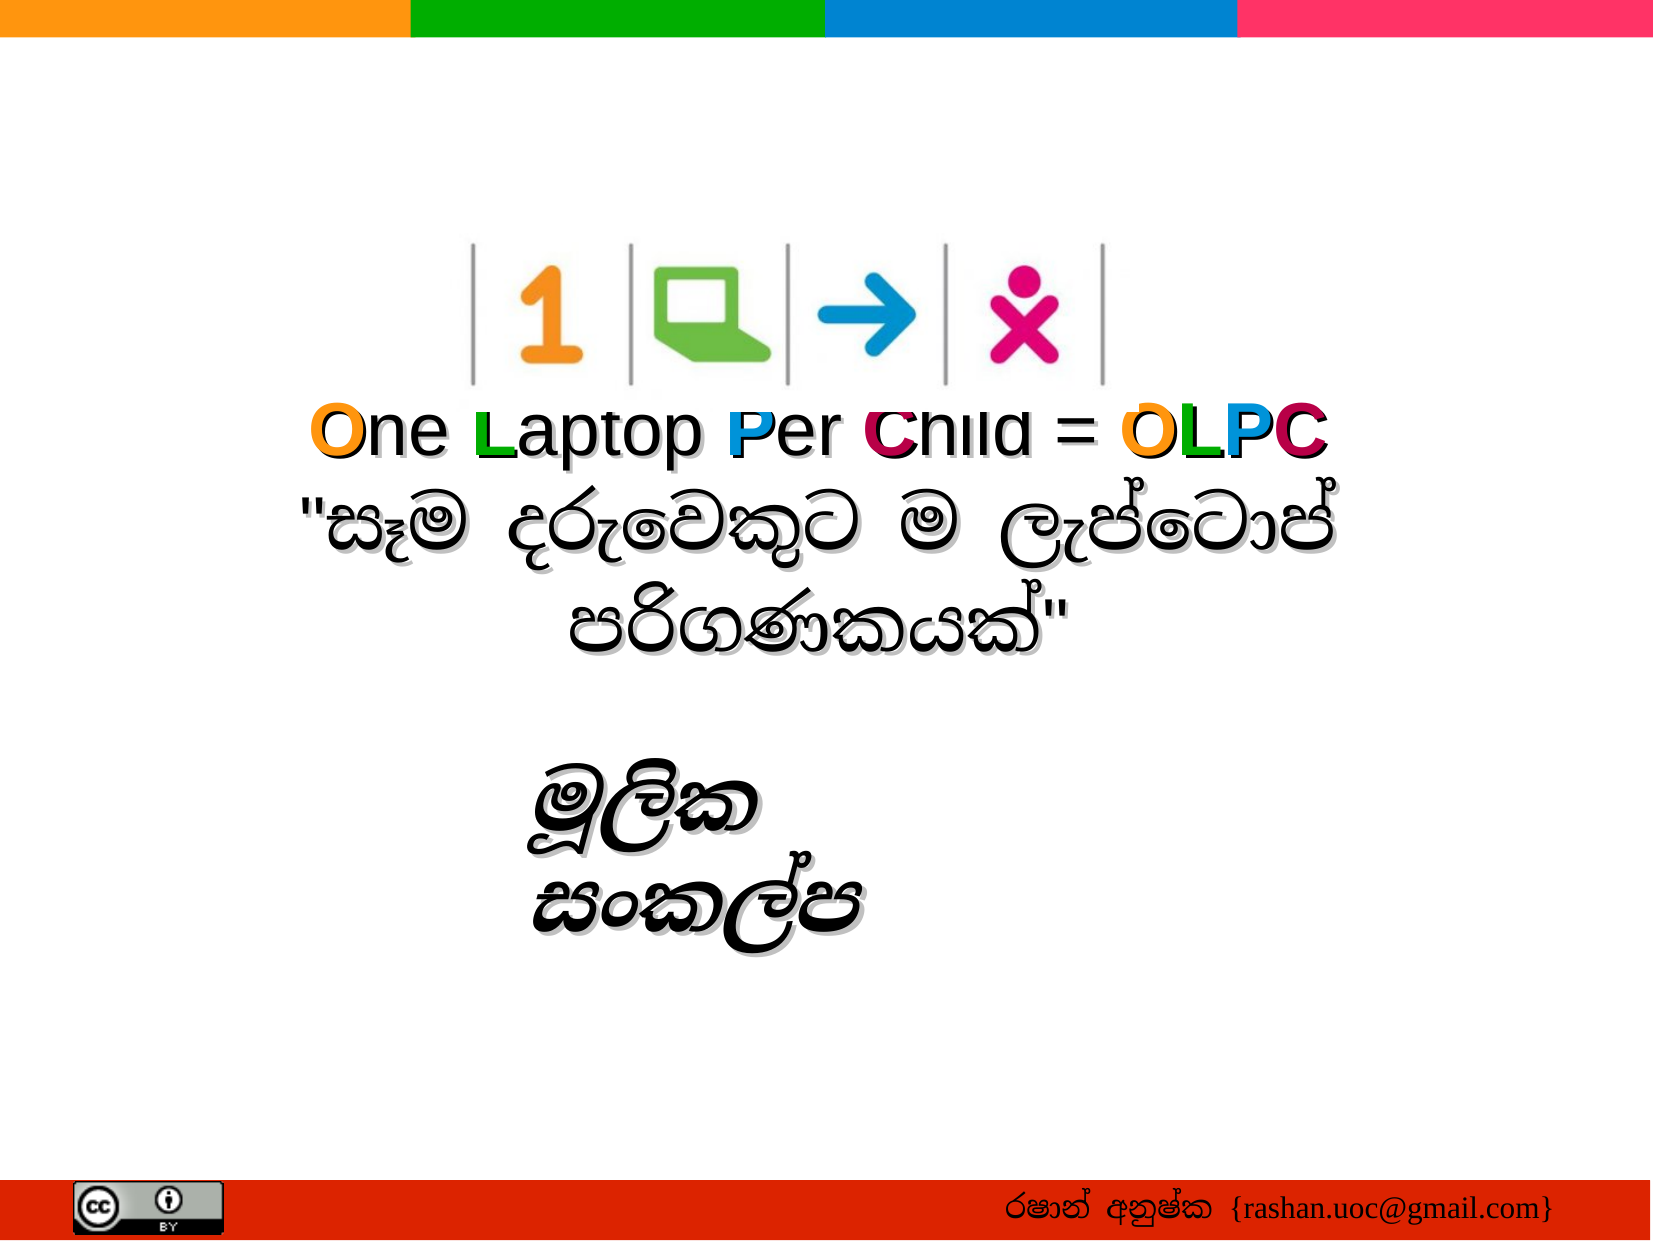

# One Laptop Per Child = OLPC "සෑම දරුවෙකුට ම ලැප්ටොප් පරිගණකයක්"
මූලික සංකල්ප